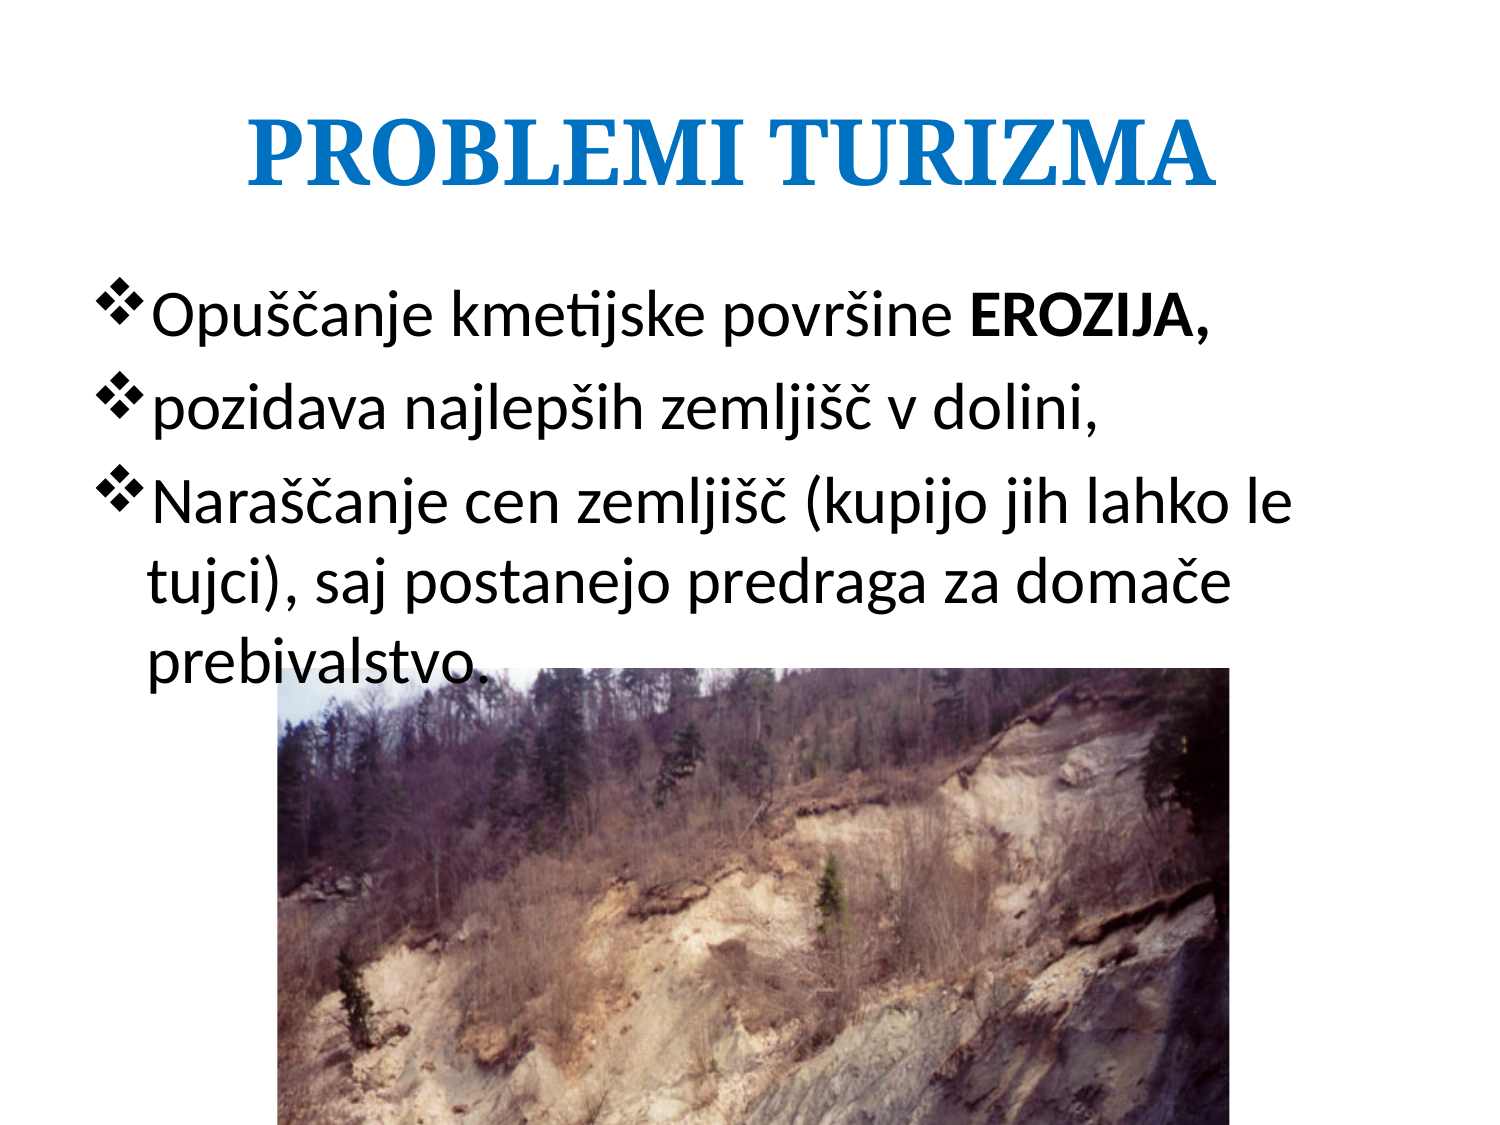

PROBLEMI TURIZMA
# Opuščanje kmetijske površine EROZIJA,
pozidava najlepših zemljišč v dolini,
Naraščanje cen zemljišč (kupijo jih lahko le tujci), saj postanejo predraga za domače prebivalstvo.